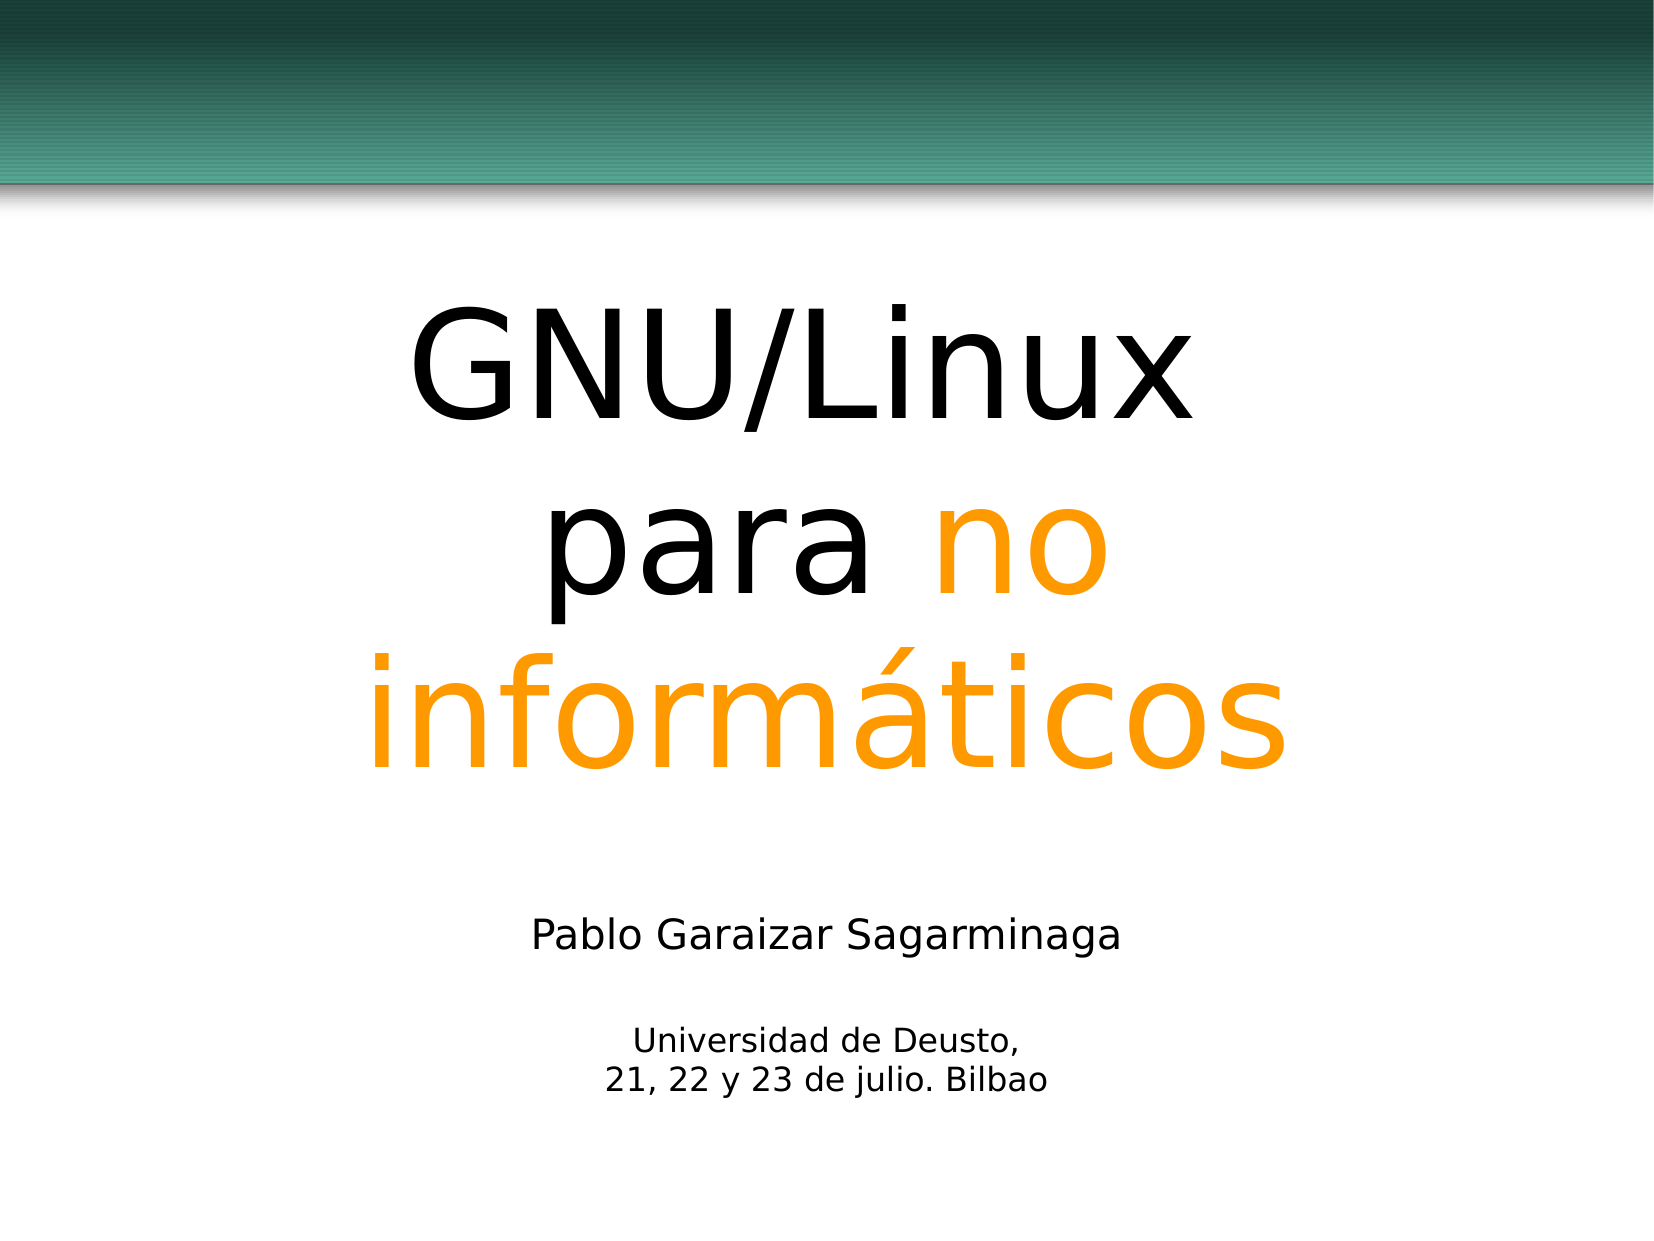

# GNU/Linux para no informáticos Pablo Garaizar Sagarminaga Universidad de Deusto, 21, 22 y 23 de julio. Bilbao